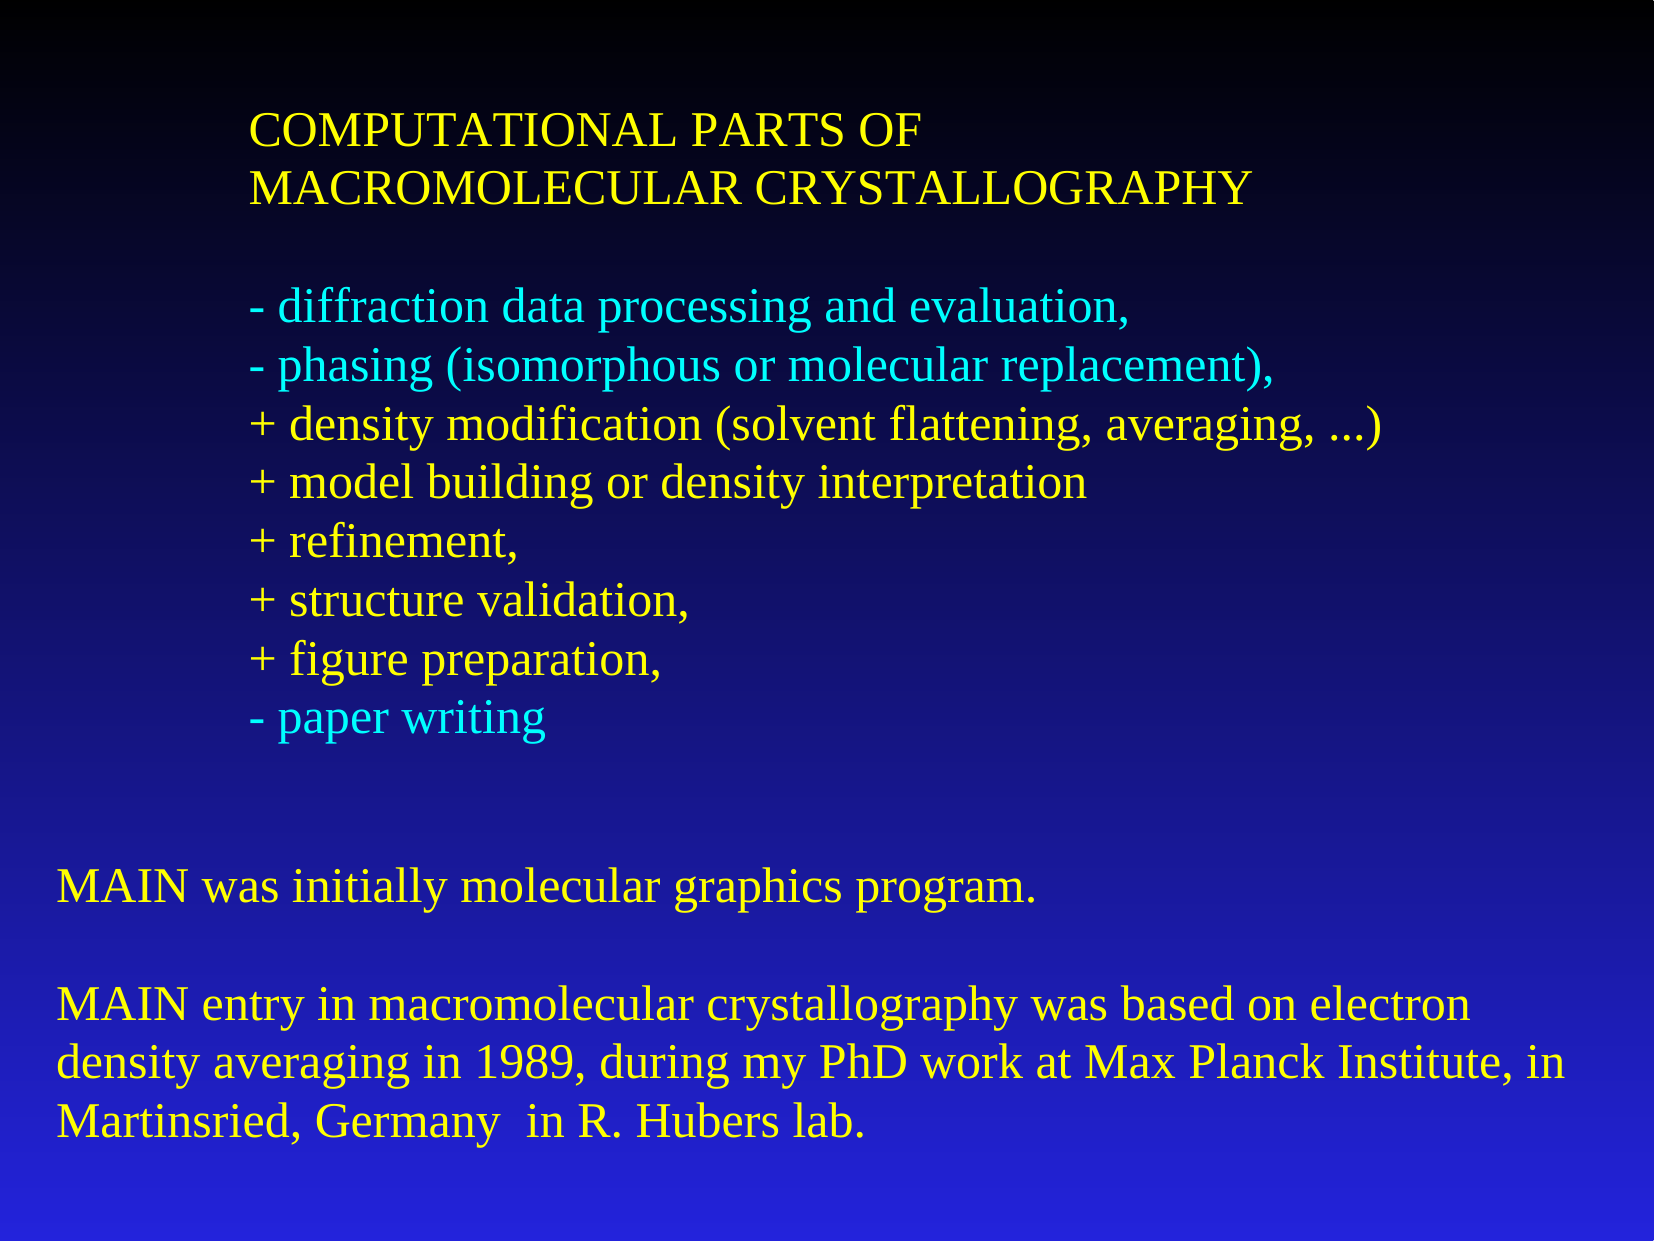

COMPUTATIONAL PARTS OF MACROMOLECULAR CRYSTALLOGRAPHY
- diffraction data processing and evaluation,
- phasing (isomorphous or molecular replacement),
+ density modification (solvent flattening, averaging, ...)
+ model building or density interpretation
+ refinement,
+ structure validation,
+ figure preparation,
- paper writing
MAIN was initially molecular graphics program.
MAIN entry in macromolecular crystallography was based on electron density averaging in 1989, during my PhD work at Max Planck Institute, in Martinsried, Germany in R. Hubers lab.